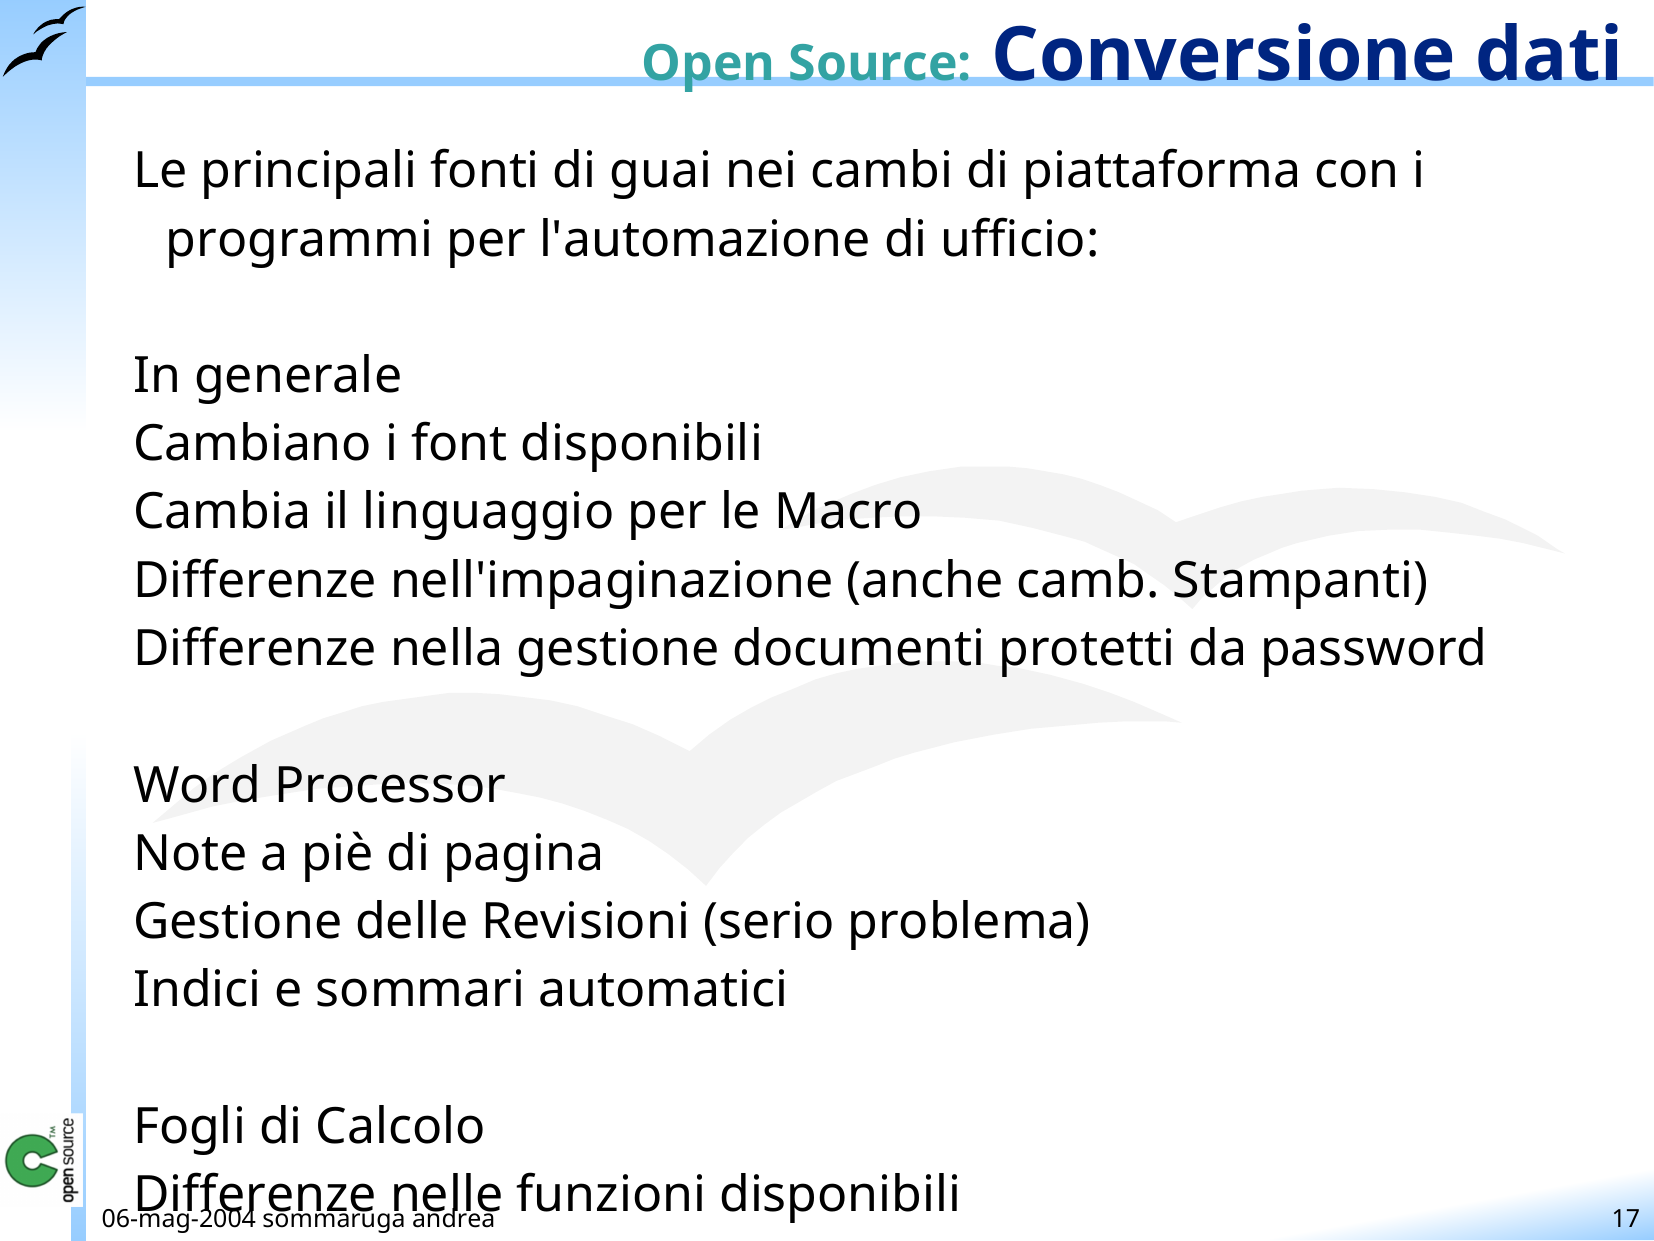

# Open Source: Conversione dati
Le principali fonti di guai nei cambi di piattaforma con i programmi per l'automazione di ufficio:
In generale
Cambiano i font disponibili
Cambia il linguaggio per le Macro
Differenze nell'impaginazione (anche camb. Stampanti)
Differenze nella gestione documenti protetti da password
Word Processor
Note a piè di pagina
Gestione delle Revisioni (serio problema)
Indici e sommari automatici
Fogli di Calcolo
Differenze nelle funzioni disponibili
Differenze nelle gestioni della grafica